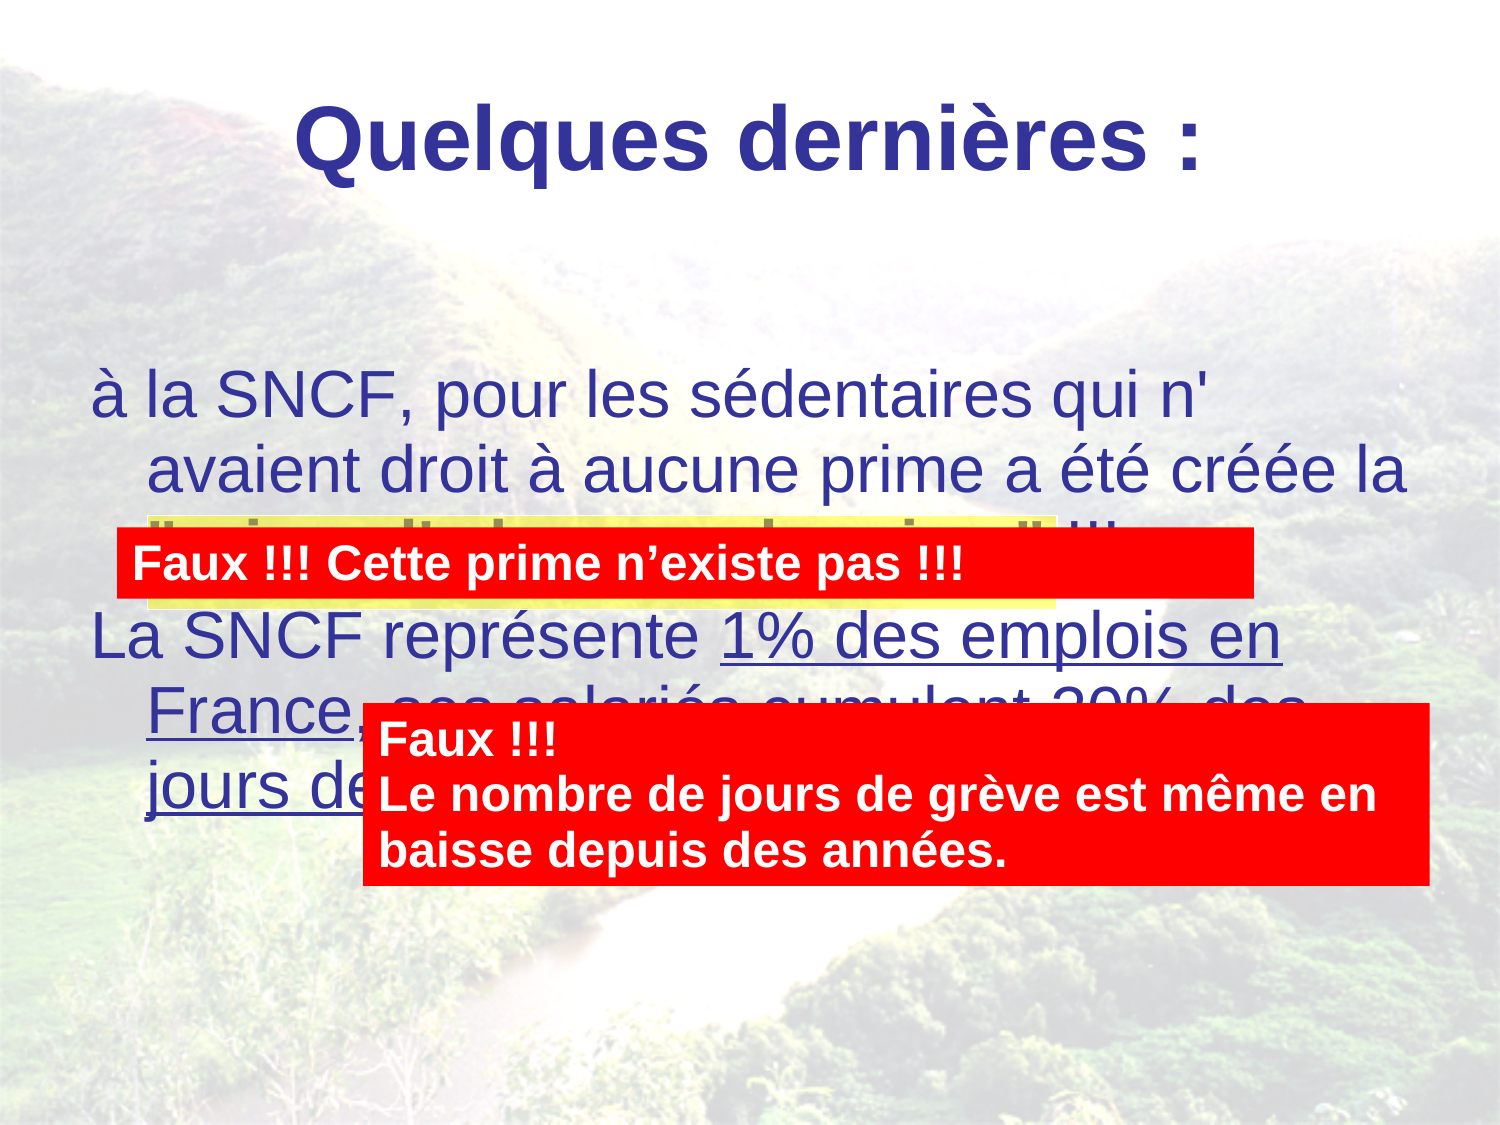

# Quelques dernières :
à la SNCF, pour les sédentaires qui n' avaient droit à aucune prime a été créée la "prime d' absence de prime" !!!
La SNCF représente 1% des emplois en France, ses salariés cumulent 20% des jours de grève effectués en France
Faux !!! Cette prime n’existe pas !!!
Faux !!!
Le nombre de jours de grève est même en baisse depuis des années.